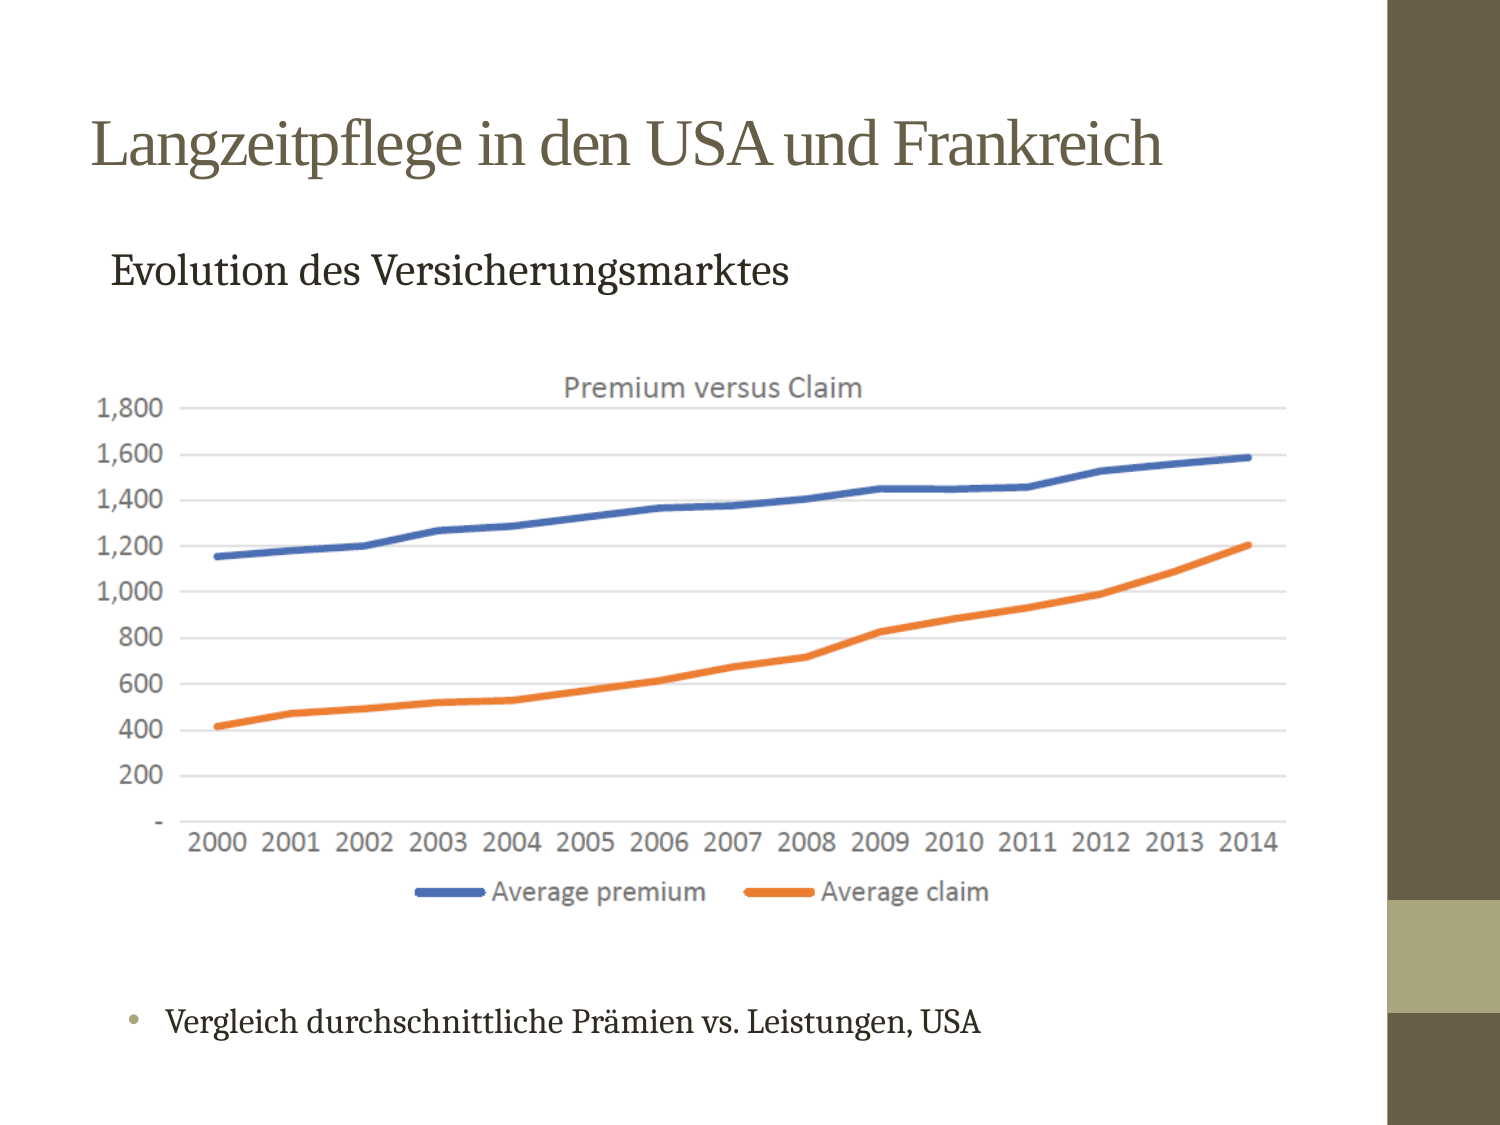

# Langzeitpflege in den USA und Frankreich
Evolution des Versicherungsmarktes
Vergleich durchschnittliche Prämien vs. Leistungen, USA